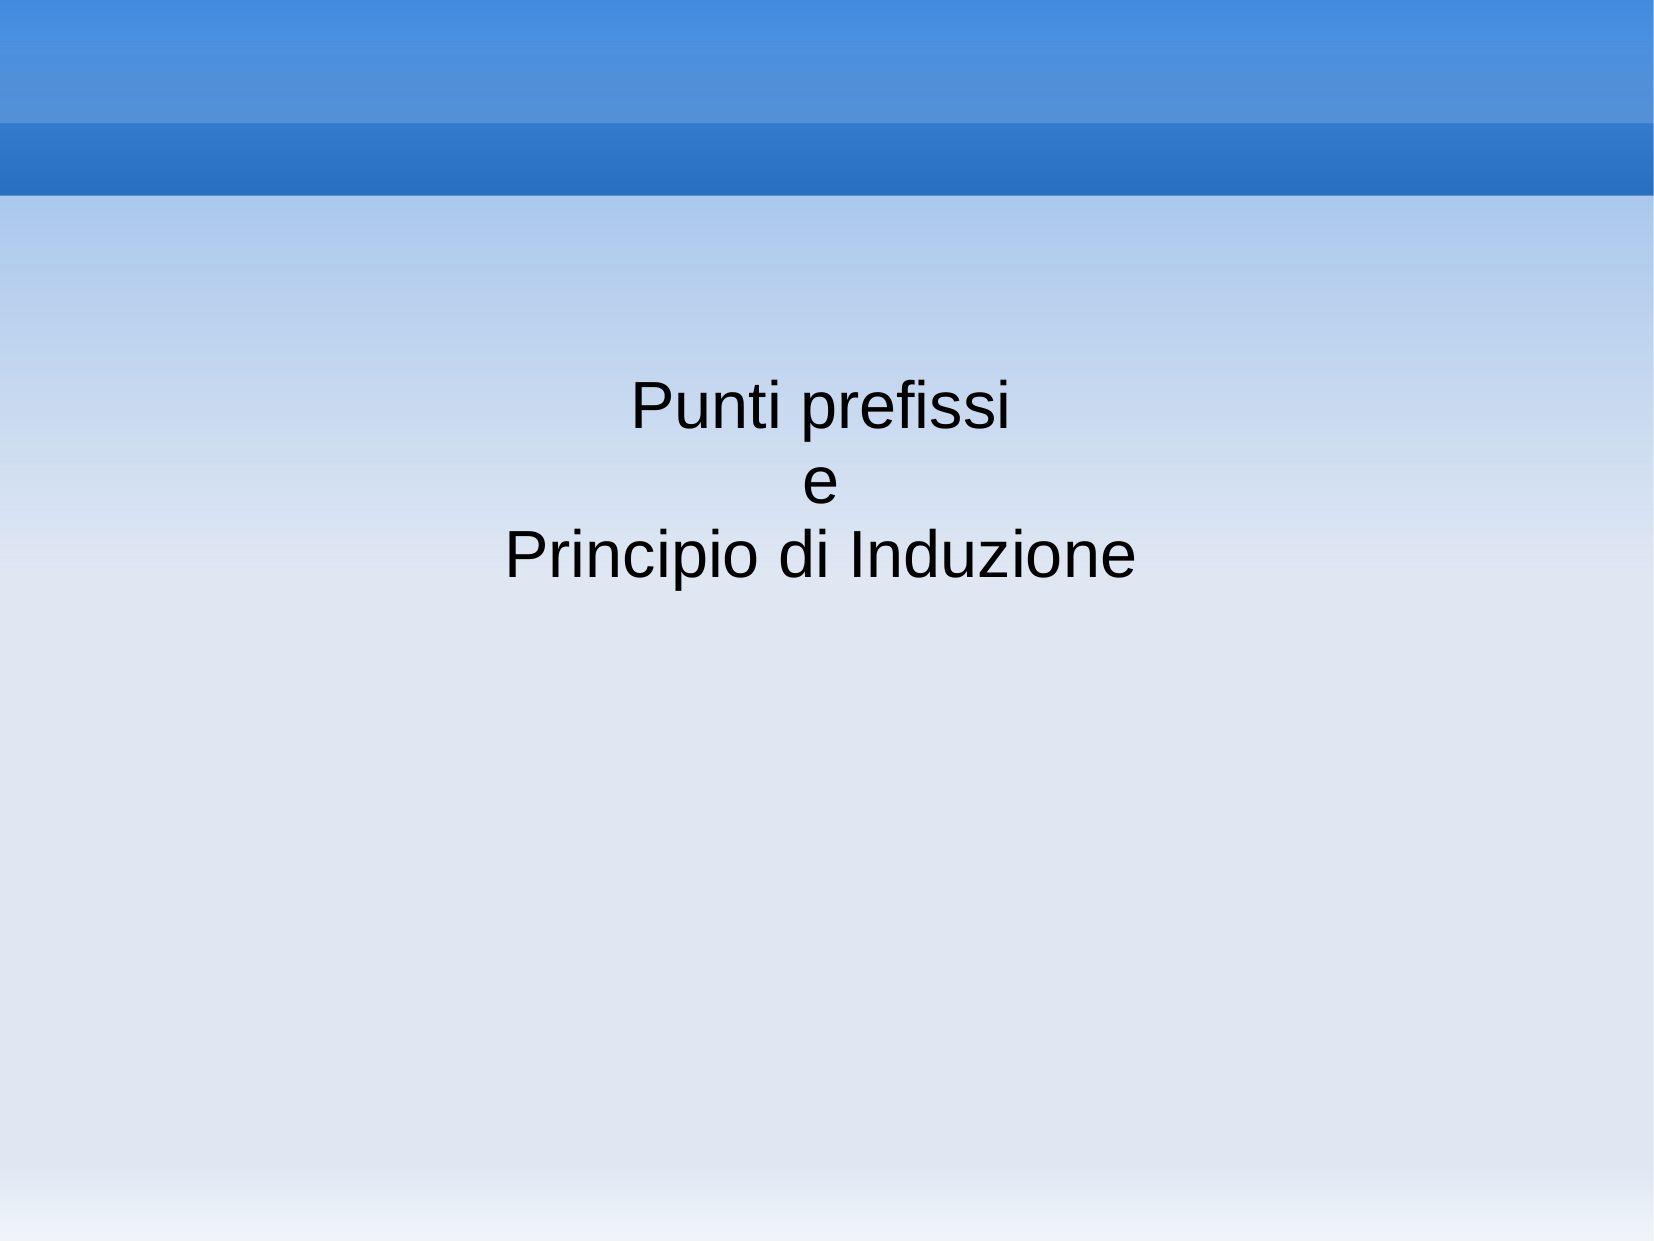

# Punti prefissi
e
Principio di Induzione